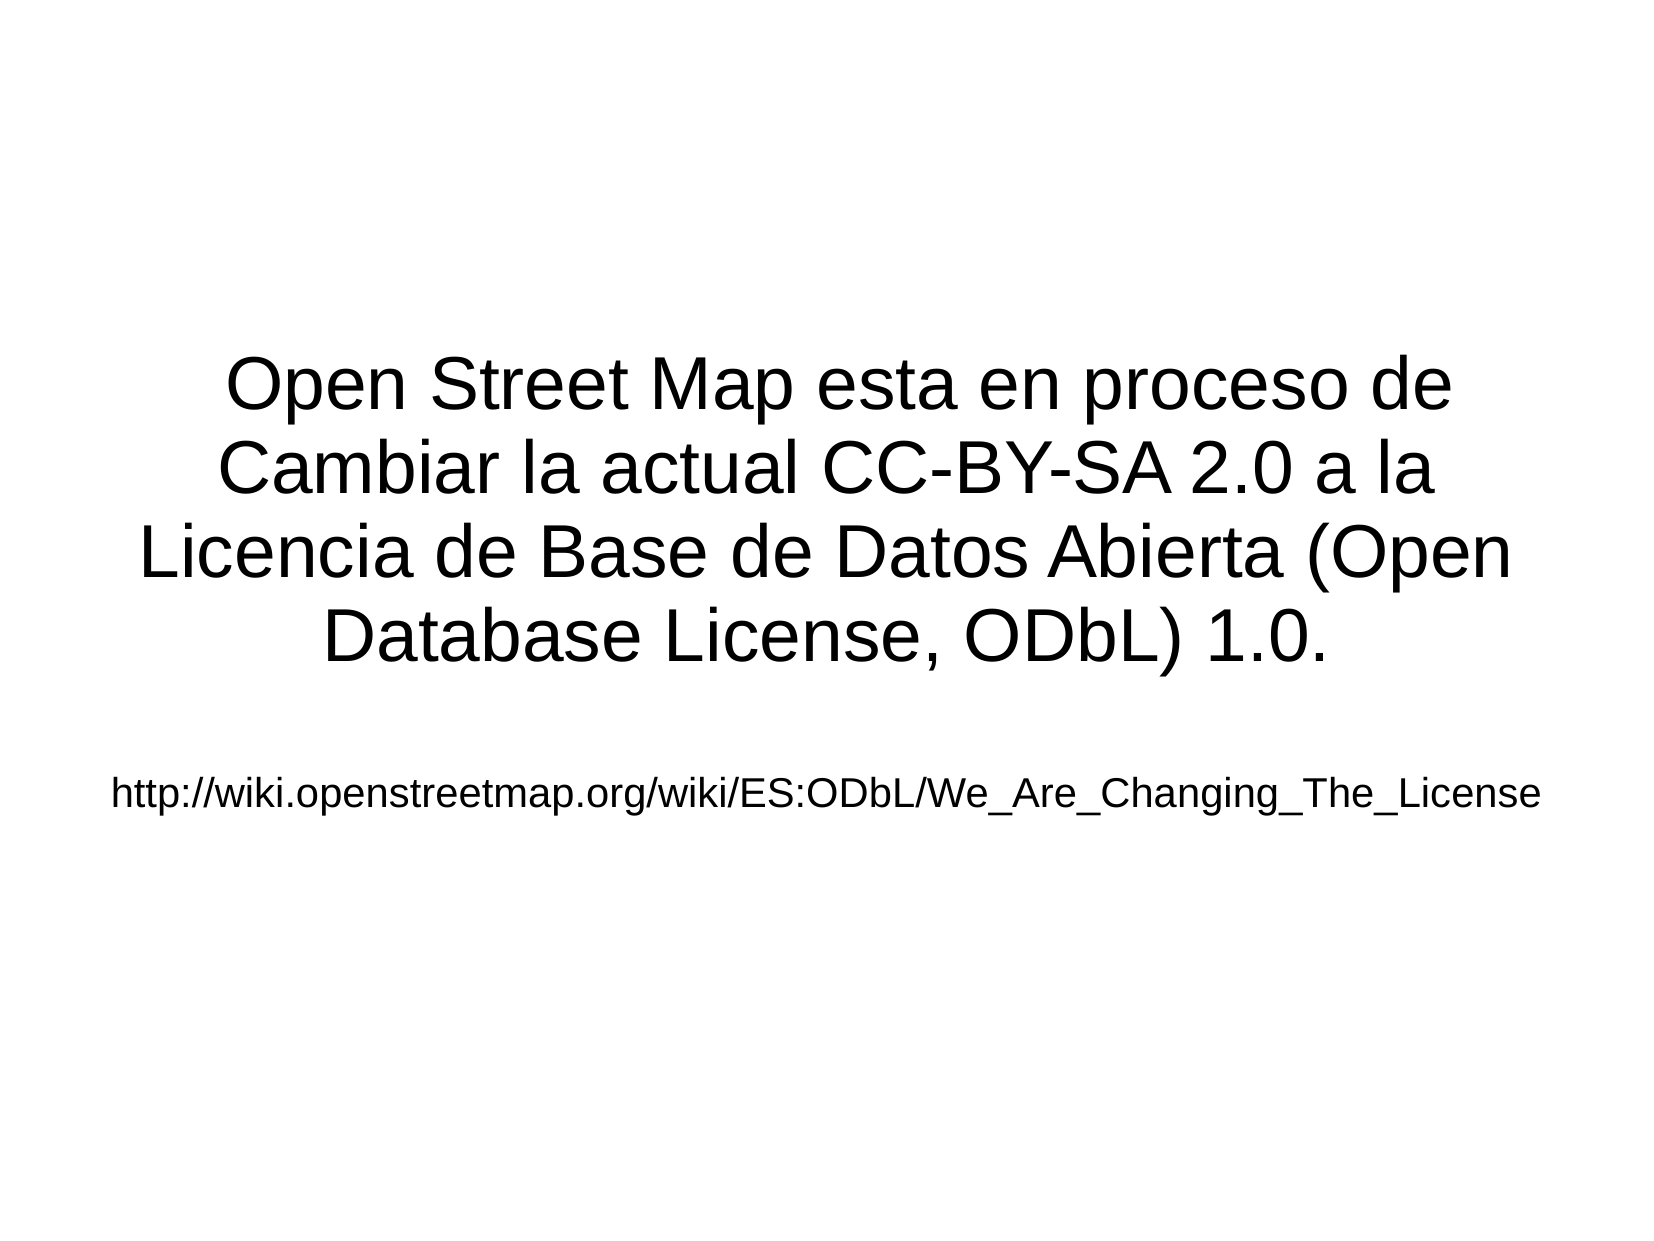

# Open Street Map esta en proceso de Cambiar la actual CC-BY-SA 2.0 a la Licencia de Base de Datos Abierta (Open Database License, ODbL) 1.0.
http://wiki.openstreetmap.org/wiki/ES:ODbL/We_Are_Changing_The_License